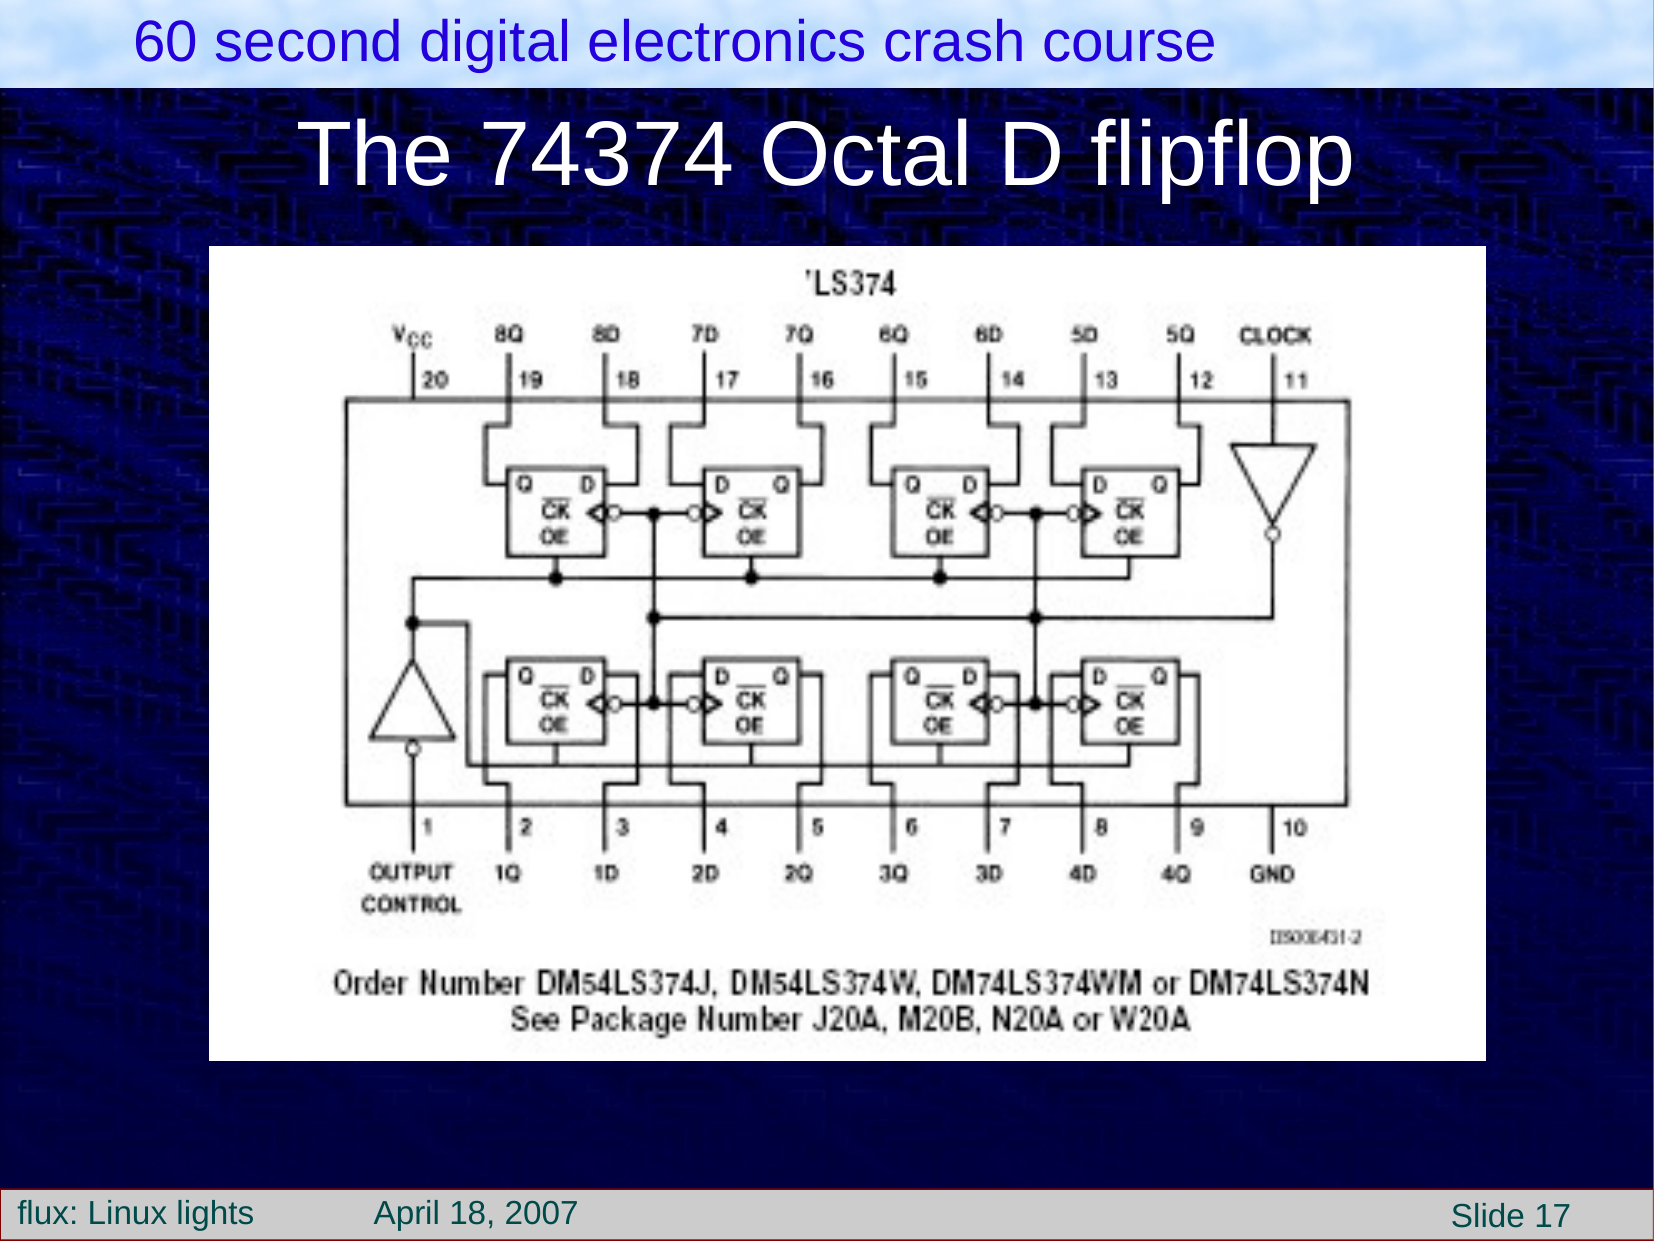

60 second digital electronics crash course
# The 74374 Octal D flipflop
flux: Linux lights	April 18, 2007
Slide